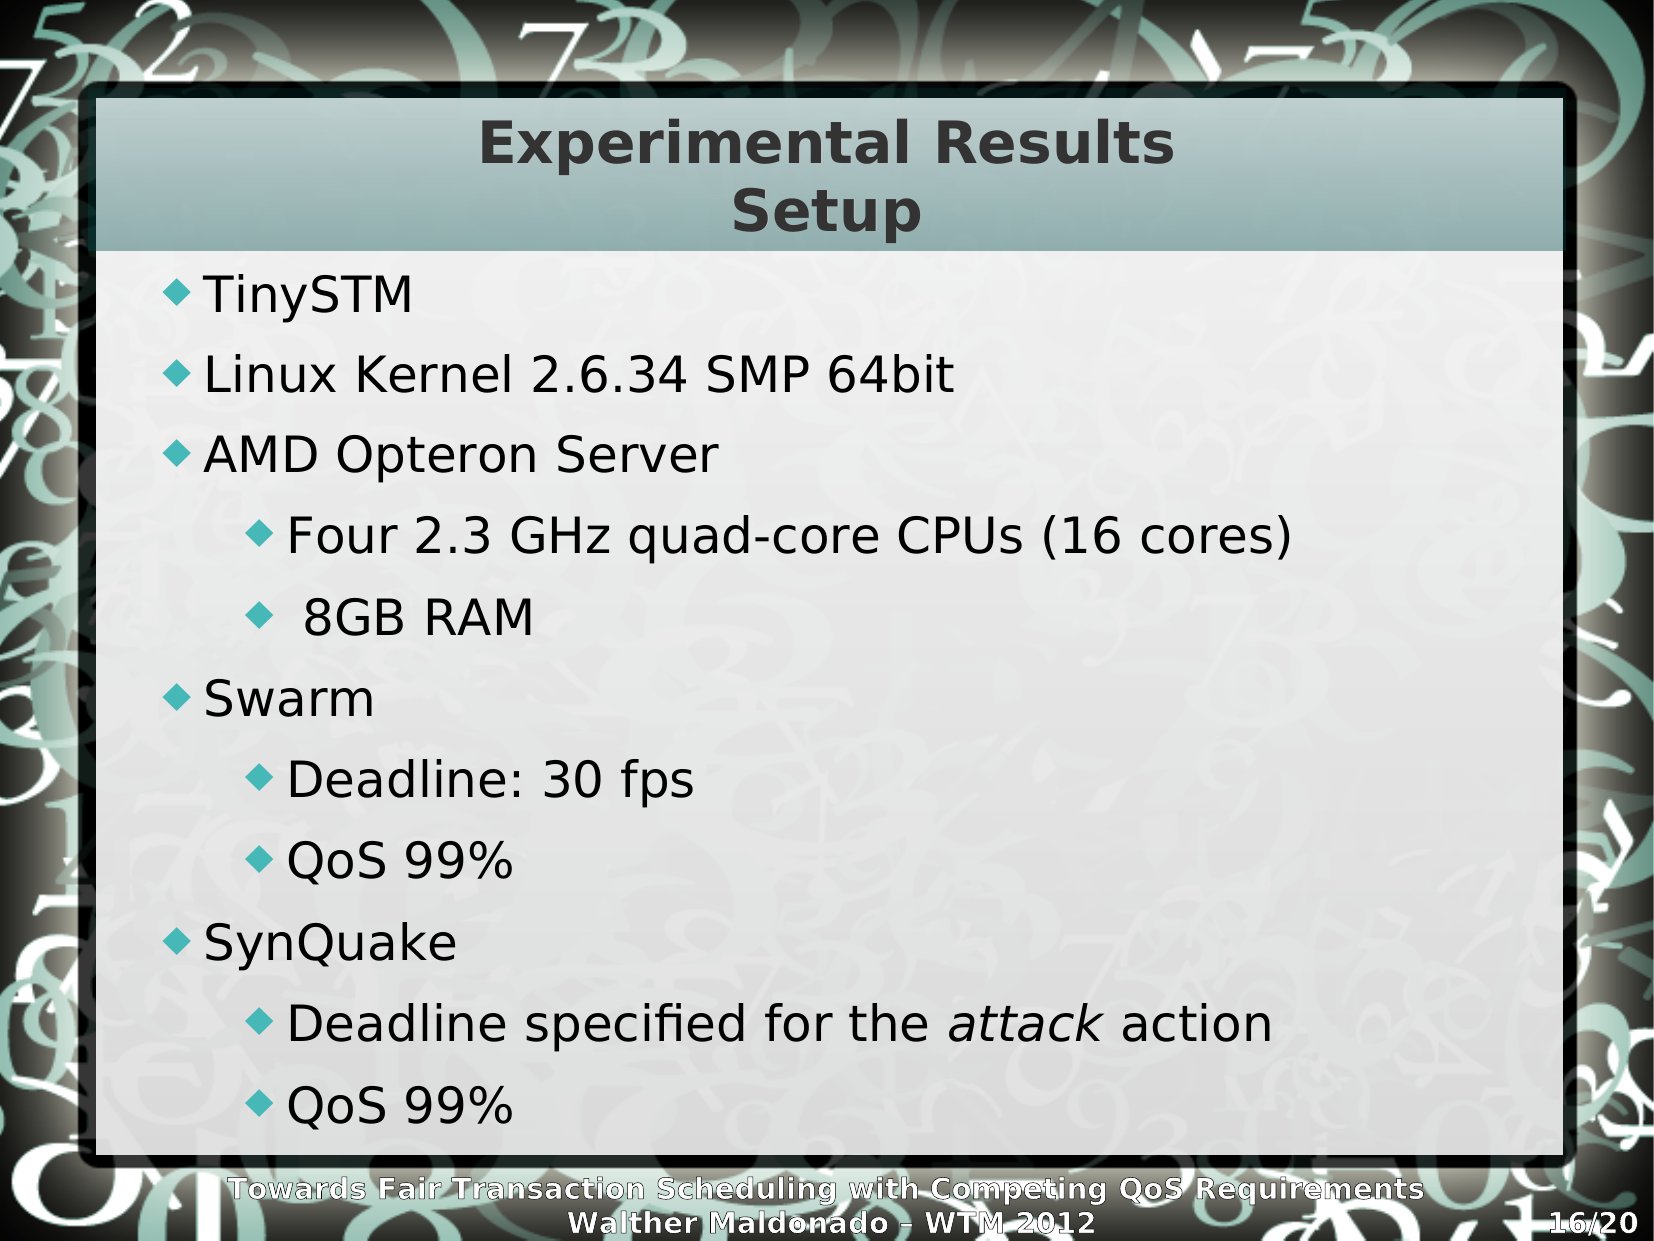

# Experimental Results Setup
TinySTM
Linux Kernel 2.6.34 SMP 64bit
AMD Opteron Server
Four 2.3 GHz quad-core CPUs (16 cores)
 8GB RAM
Swarm
Deadline: 30 fps
QoS 99%
SynQuake
Deadline specified for the attack action
QoS 99%
16